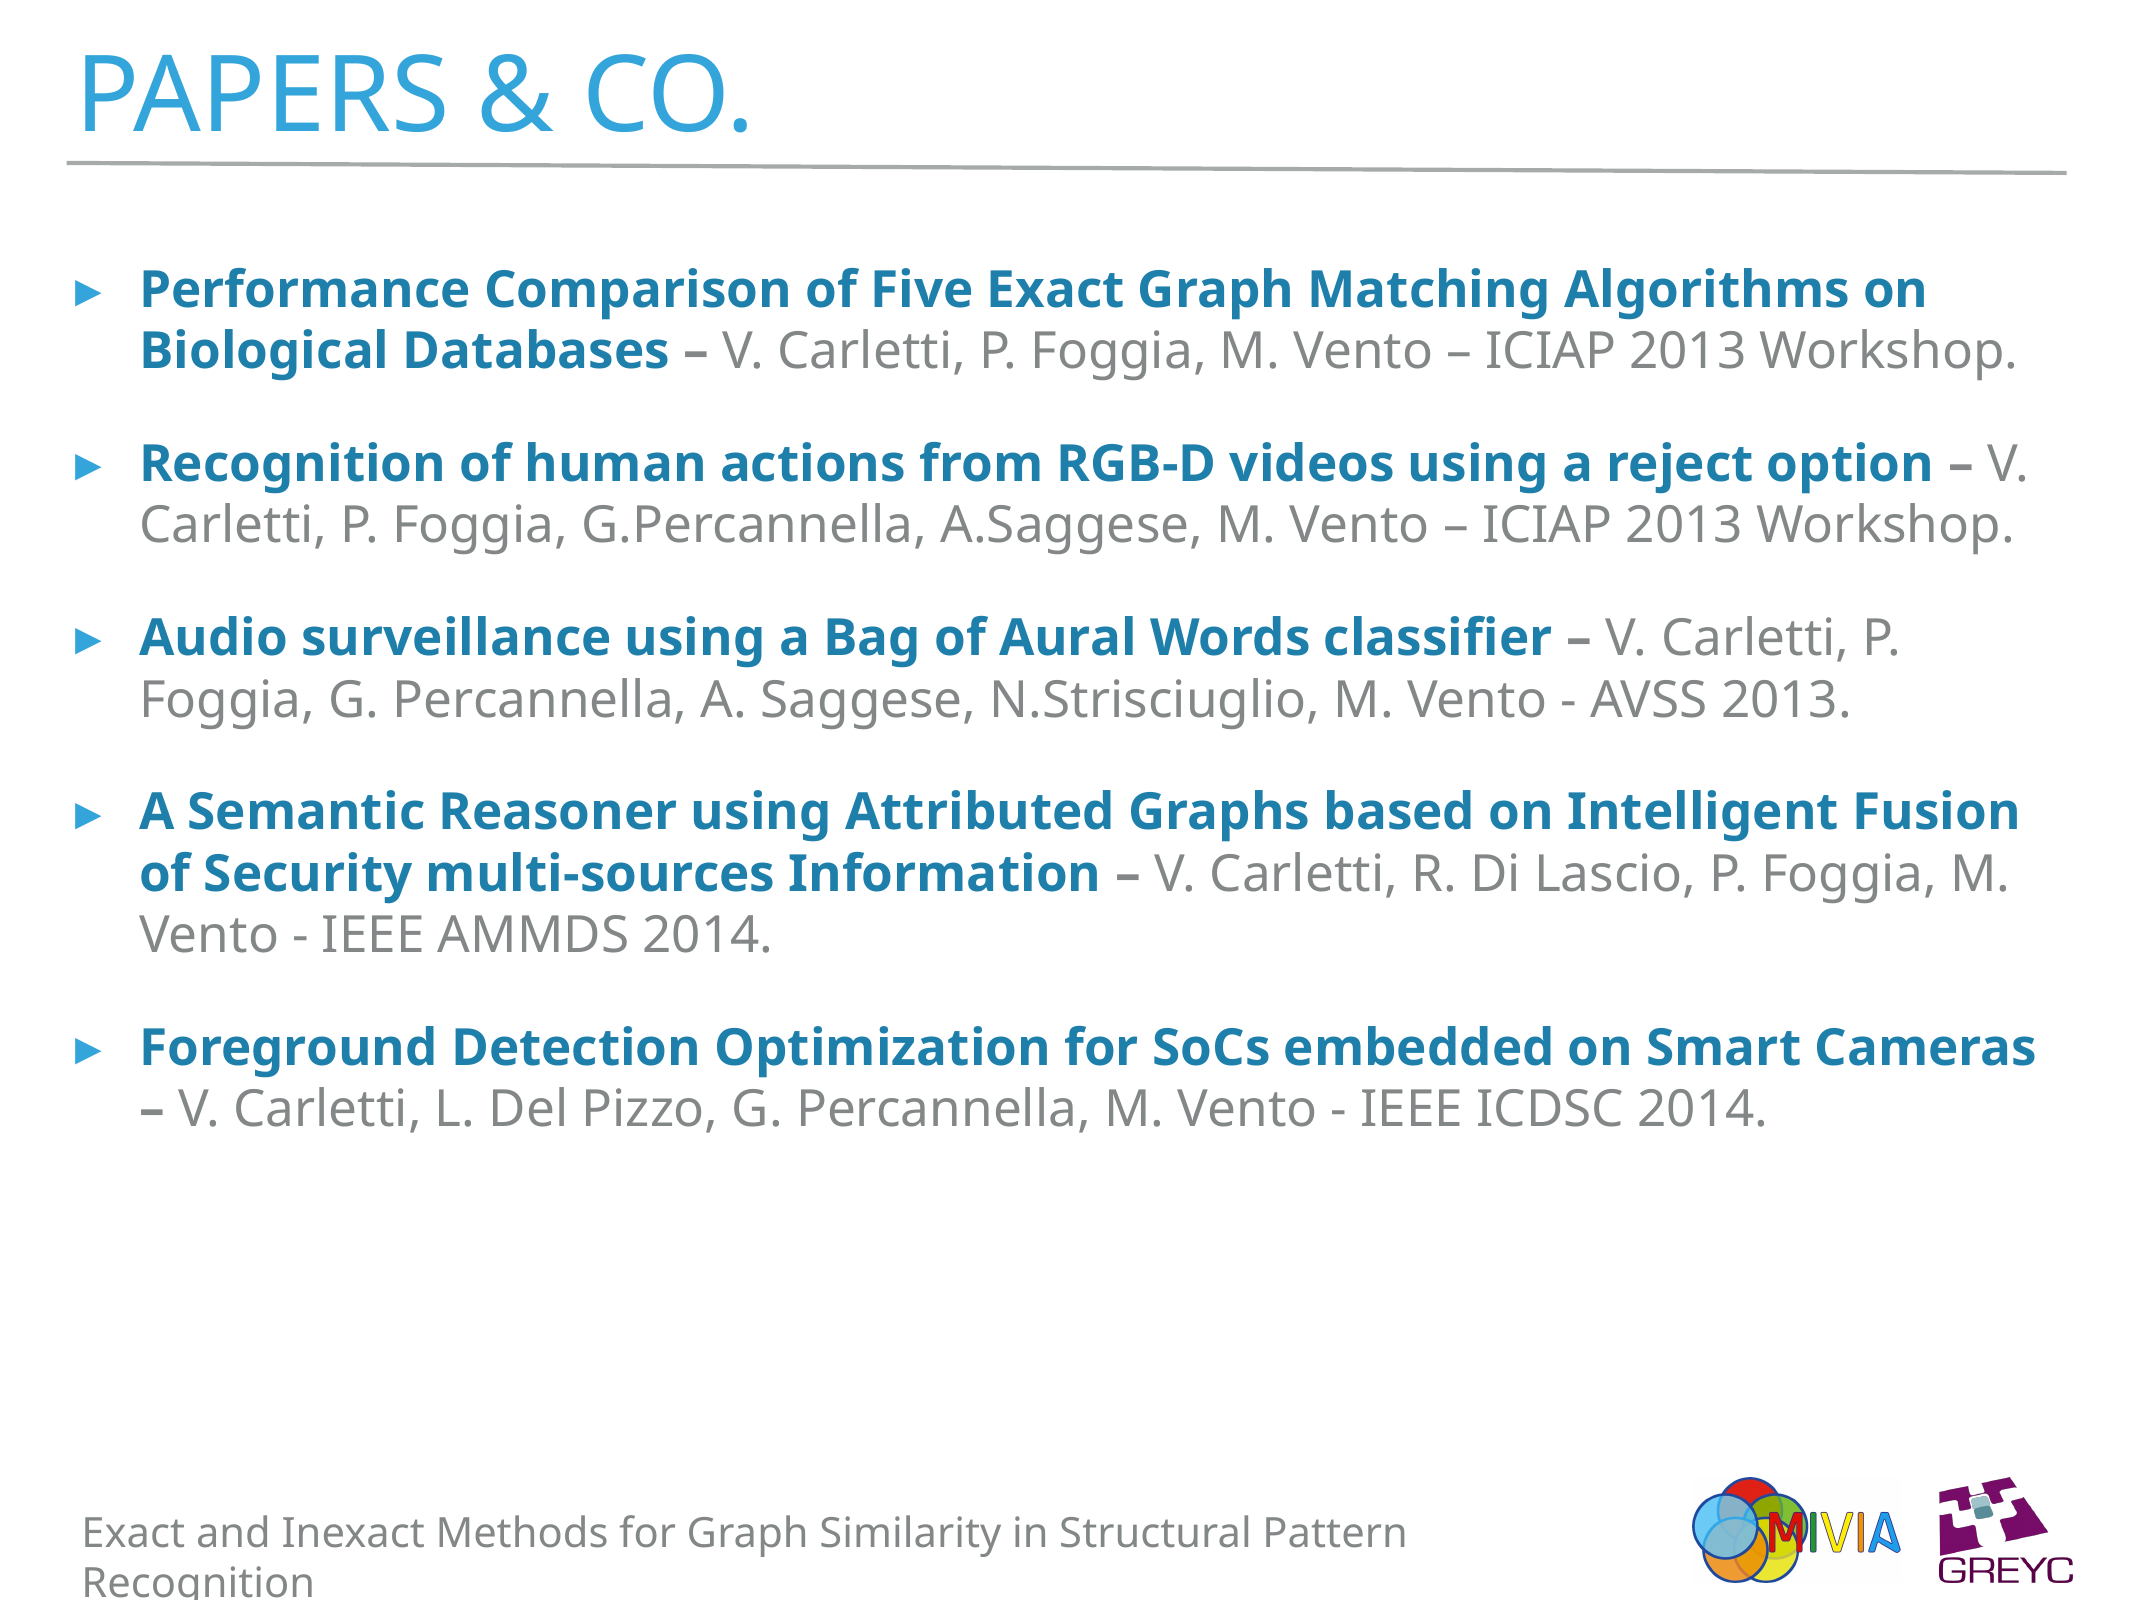

PAPErS & Co.
# Performance Comparison of Five Exact Graph Matching Algorithms on Biological Databases – V. Carletti, P. Foggia, M. Vento – ICIAP 2013 Workshop.
Recognition of human actions from RGB-D videos using a reject option – V. Carletti, P. Foggia, G.Percannella, A.Saggese, M. Vento – ICIAP 2013 Workshop.
Audio surveillance using a Bag of Aural Words classifier – V. Carletti, P. Foggia, G. Percannella, A. Saggese, N.Strisciuglio, M. Vento - AVSS 2013.
A Semantic Reasoner using Attributed Graphs based on Intelligent Fusion of Security multi-sources Information – V. Carletti, R. Di Lascio, P. Foggia, M. Vento - IEEE AMMDS 2014.
Foreground Detection Optimization for SoCs embedded on Smart Cameras – V. Carletti, L. Del Pizzo, G. Percannella, M. Vento - IEEE ICDSC 2014.